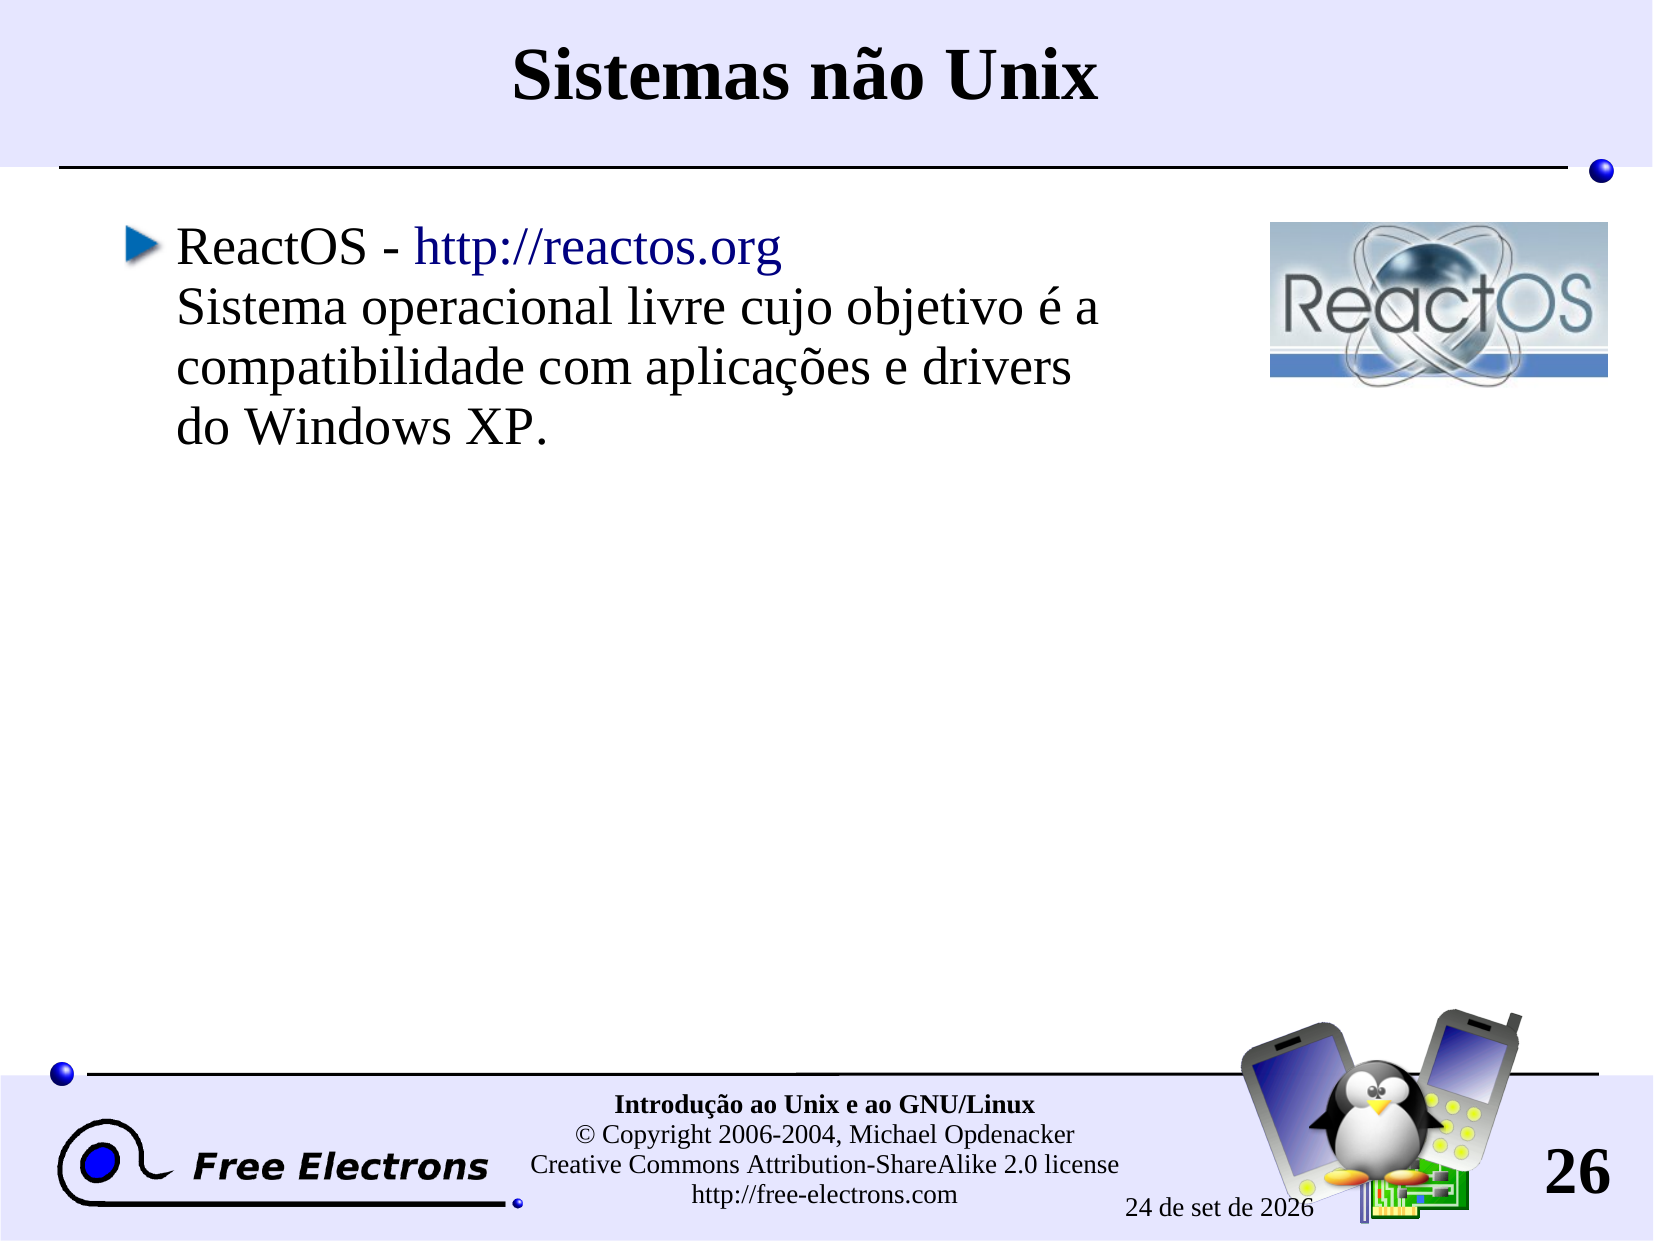

# Sistemas não Unix
ReactOS - http://reactos.org
Sistema operacional livre cujo objetivo é a
compatibilidade com aplicações e drivers
do Windows XP.